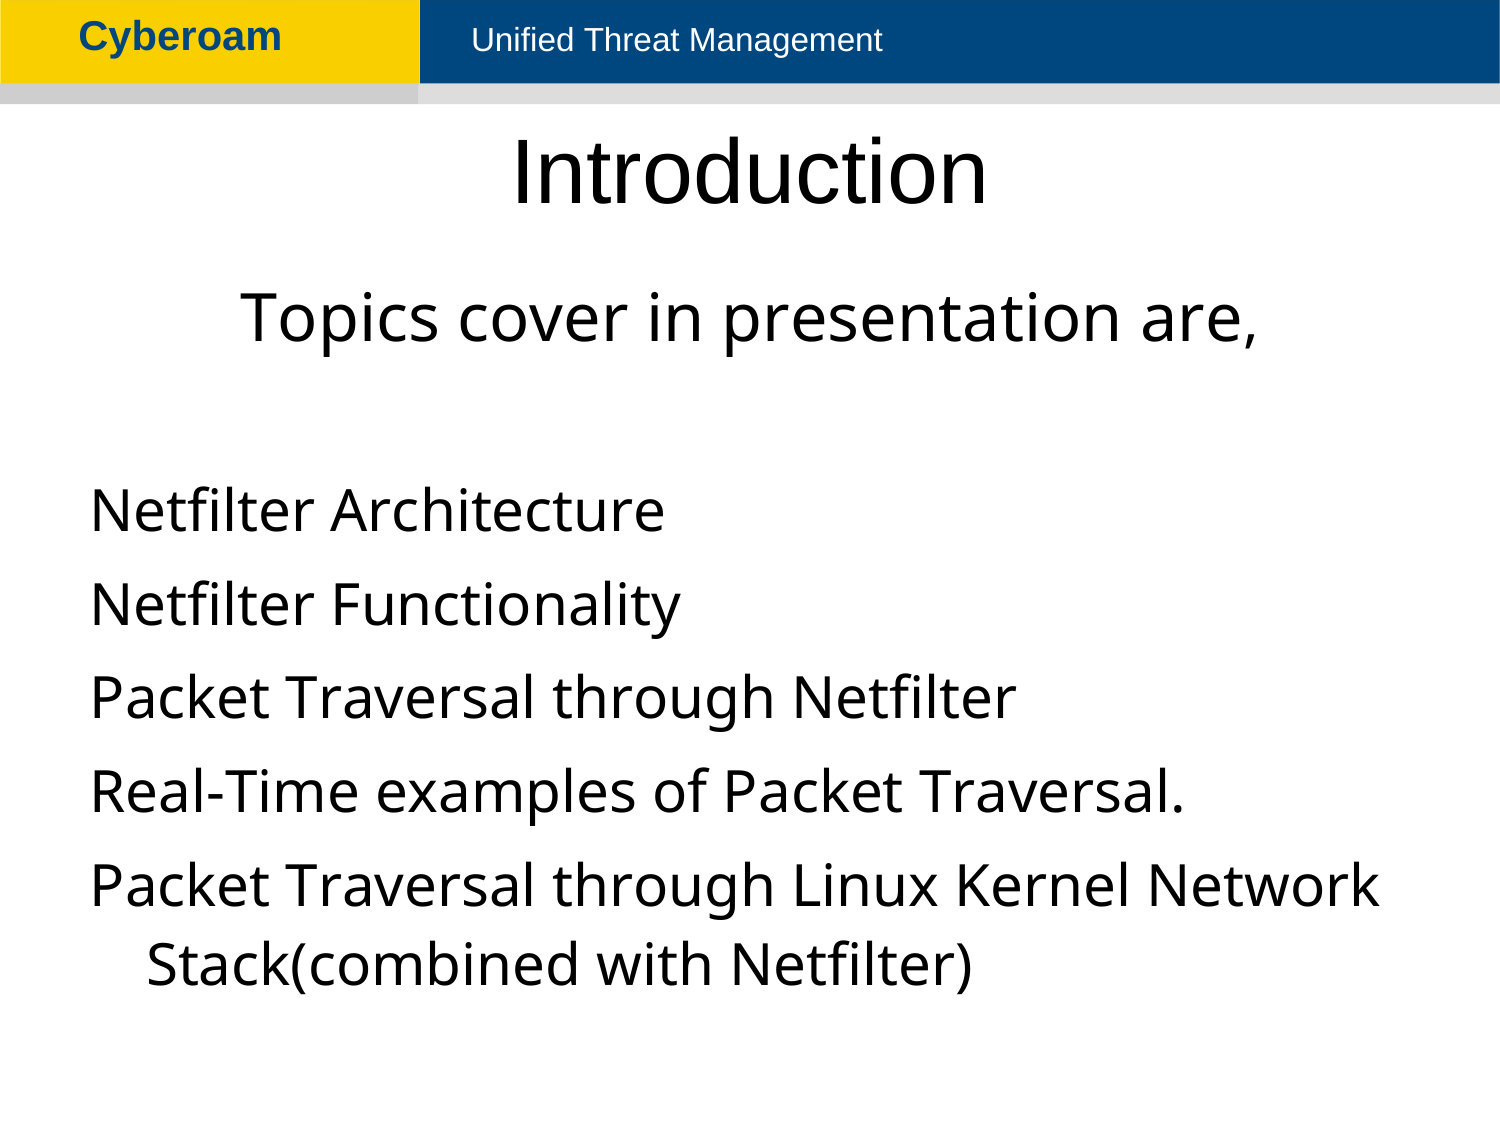

# Introduction
Topics cover in presentation are,
Netfilter Architecture
Netfilter Functionality
Packet Traversal through Netfilter
Real-Time examples of Packet Traversal.
Packet Traversal through Linux Kernel Network Stack(combined with Netfilter)